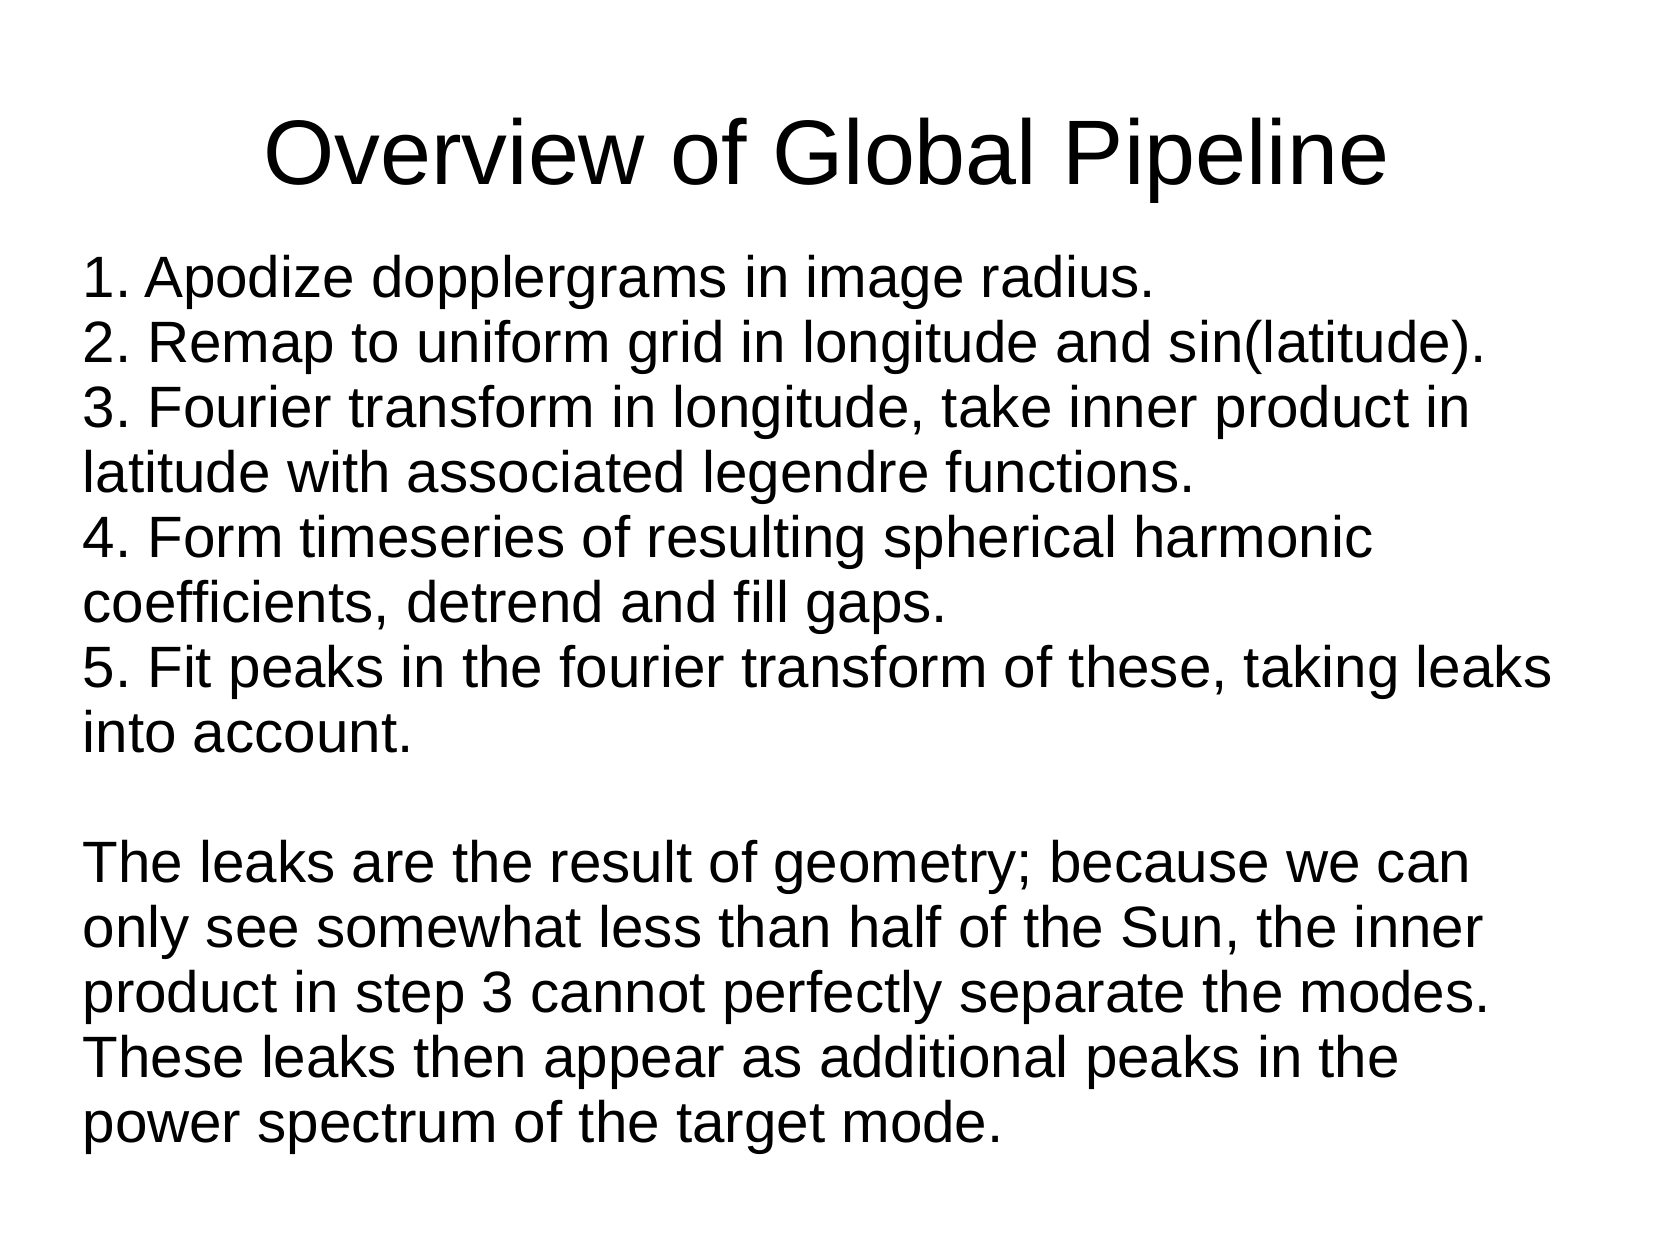

# Overview of Global Pipeline
1. Apodize dopplergrams in image radius.
2. Remap to uniform grid in longitude and sin(latitude).
3. Fourier transform in longitude, take inner product in latitude with associated legendre functions.
4. Form timeseries of resulting spherical harmonic coefficients, detrend and fill gaps.
5. Fit peaks in the fourier transform of these, taking leaks into account.
The leaks are the result of geometry; because we can only see somewhat less than half of the Sun, the inner product in step 3 cannot perfectly separate the modes. These leaks then appear as additional peaks in the power spectrum of the target mode.